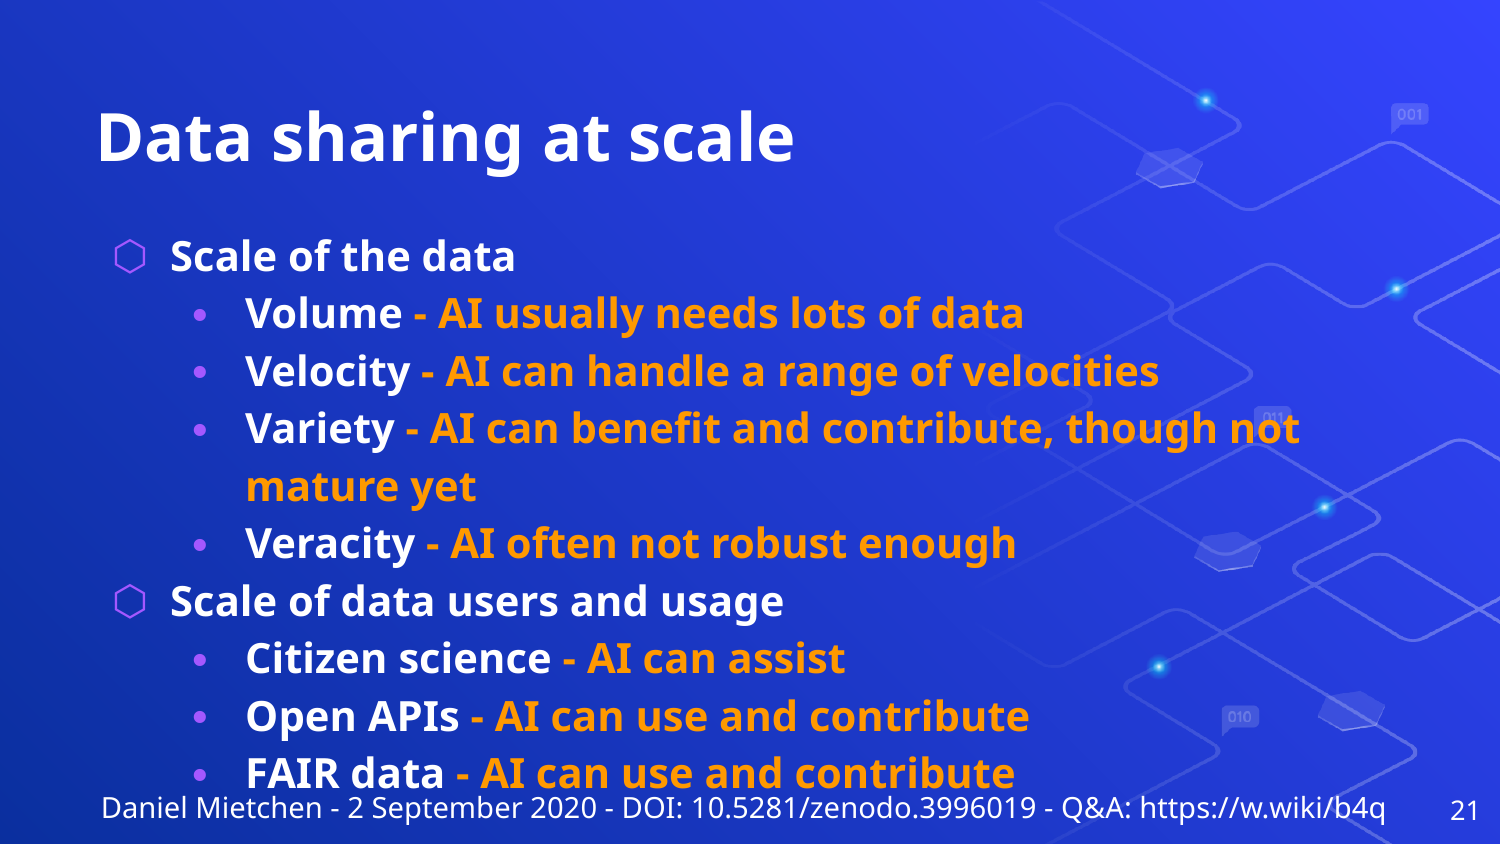

Data sharing at scale
# Scale of the data
Volume - AI usually needs lots of data
Velocity - AI can handle a range of velocities
Variety - AI can benefit and contribute, though not mature yet
Veracity - AI often not robust enough
Scale of data users and usage
Citizen science - AI can assist
Open APIs - AI can use and contribute
FAIR data - AI can use and contribute
Daniel Mietchen - 2 September 2020 - DOI: 10.5281/zenodo.3996019 - Q&A: https://w.wiki/b4q